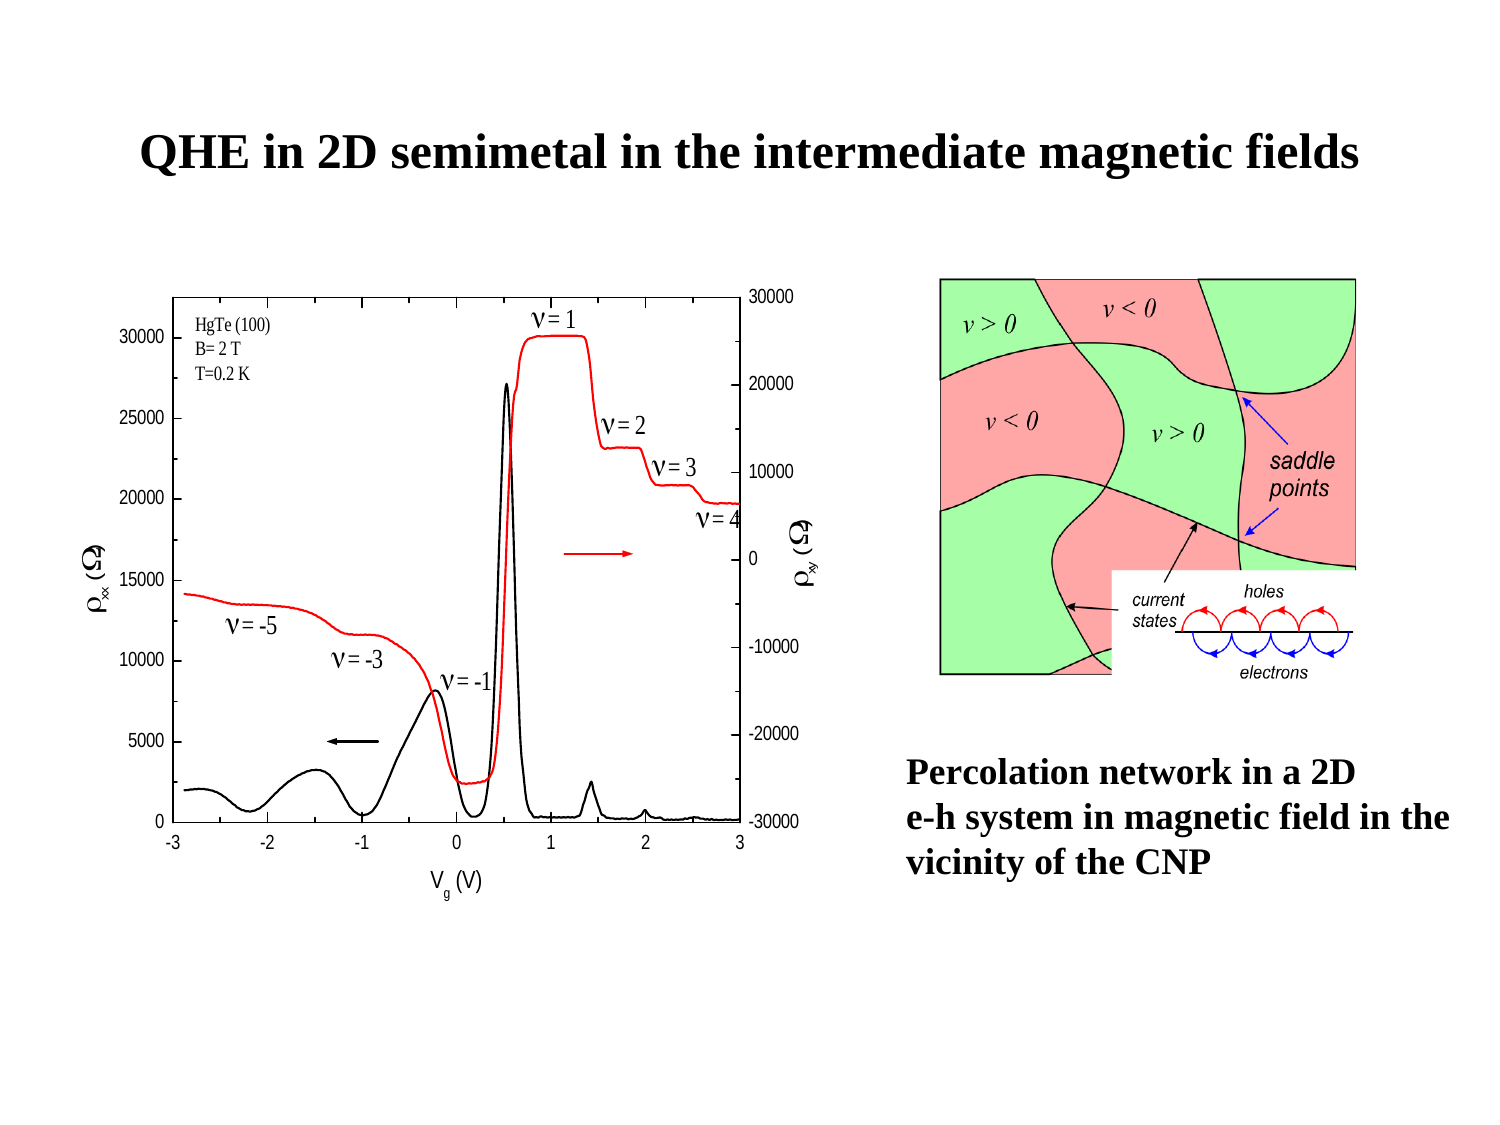

# QHE in 2D semimetal in the intermediate magnetic fields
Percolation network in a 2D
e-h system in magnetic field in the
vicinity of the CNP